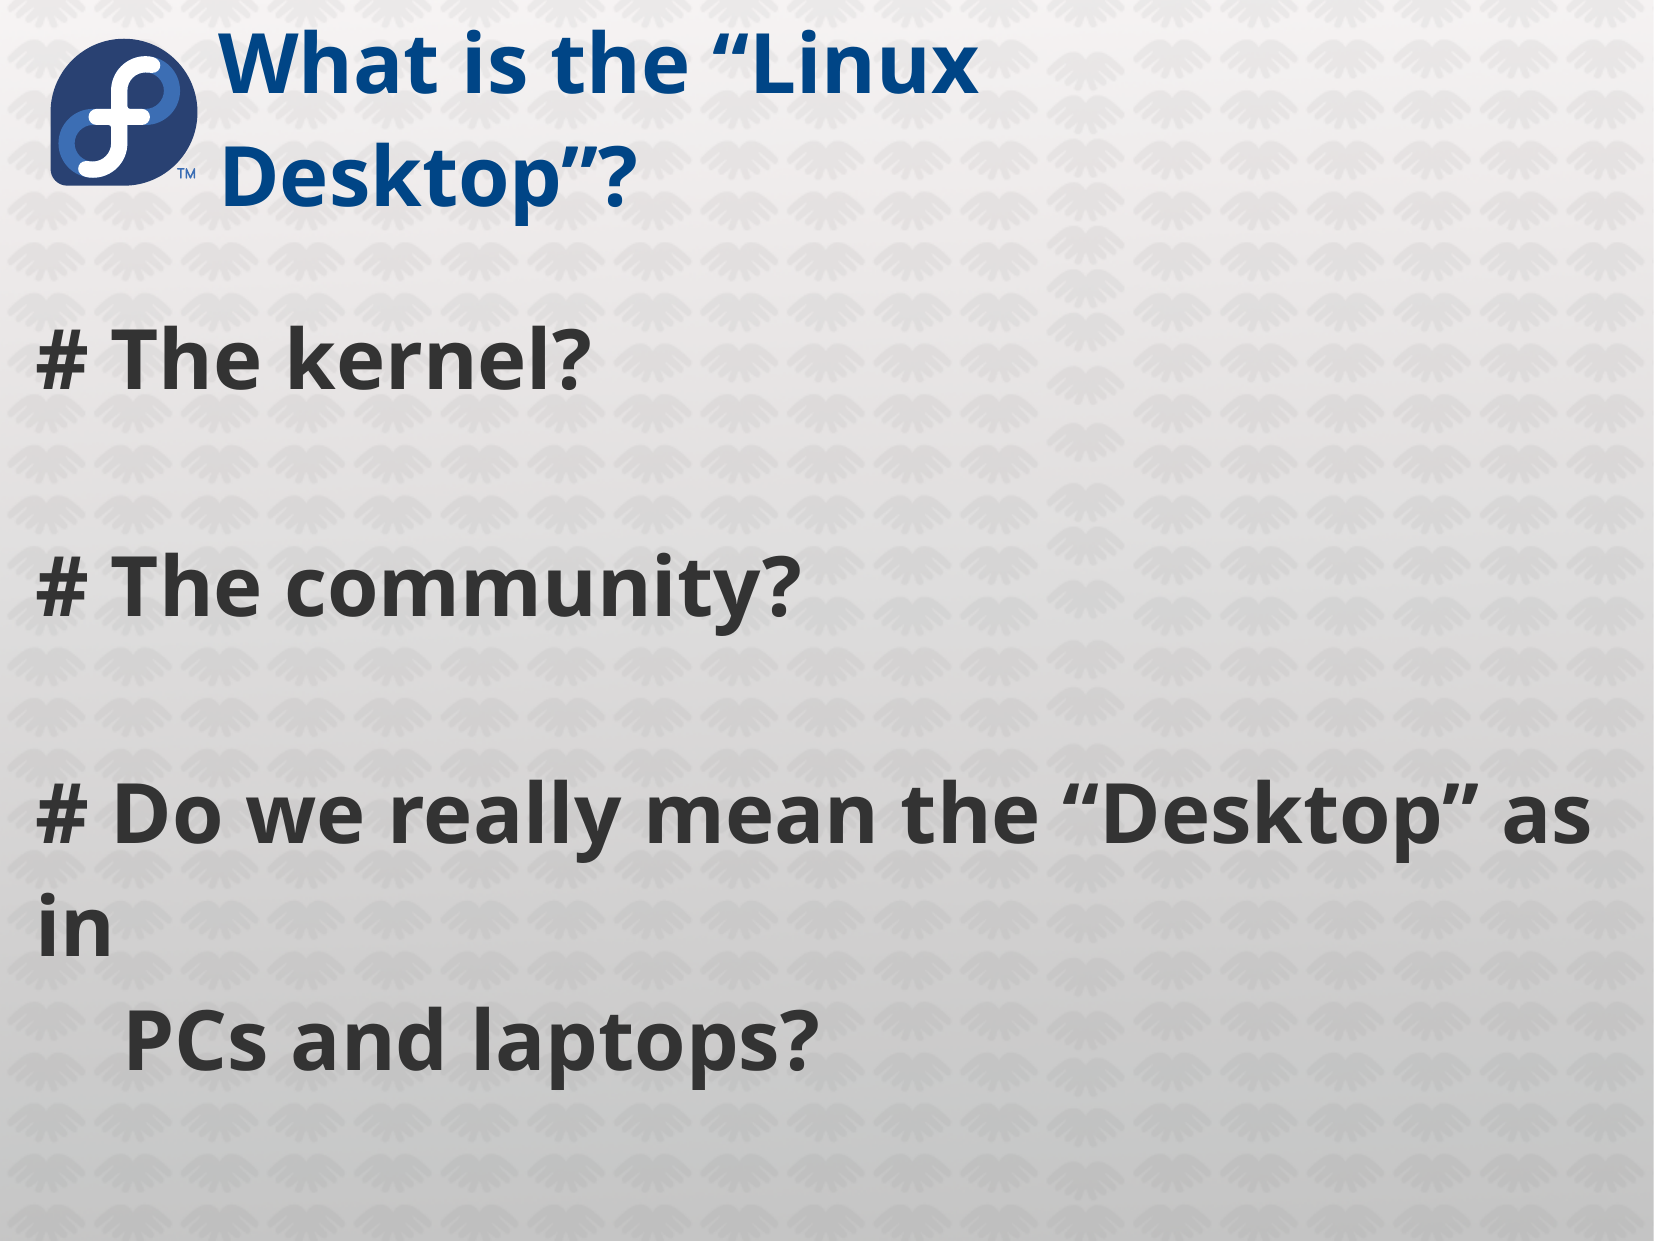

# What is the “Linux Desktop”?
# The kernel?
# The community?
# Do we really mean the “Desktop” as in
 PCs and laptops?